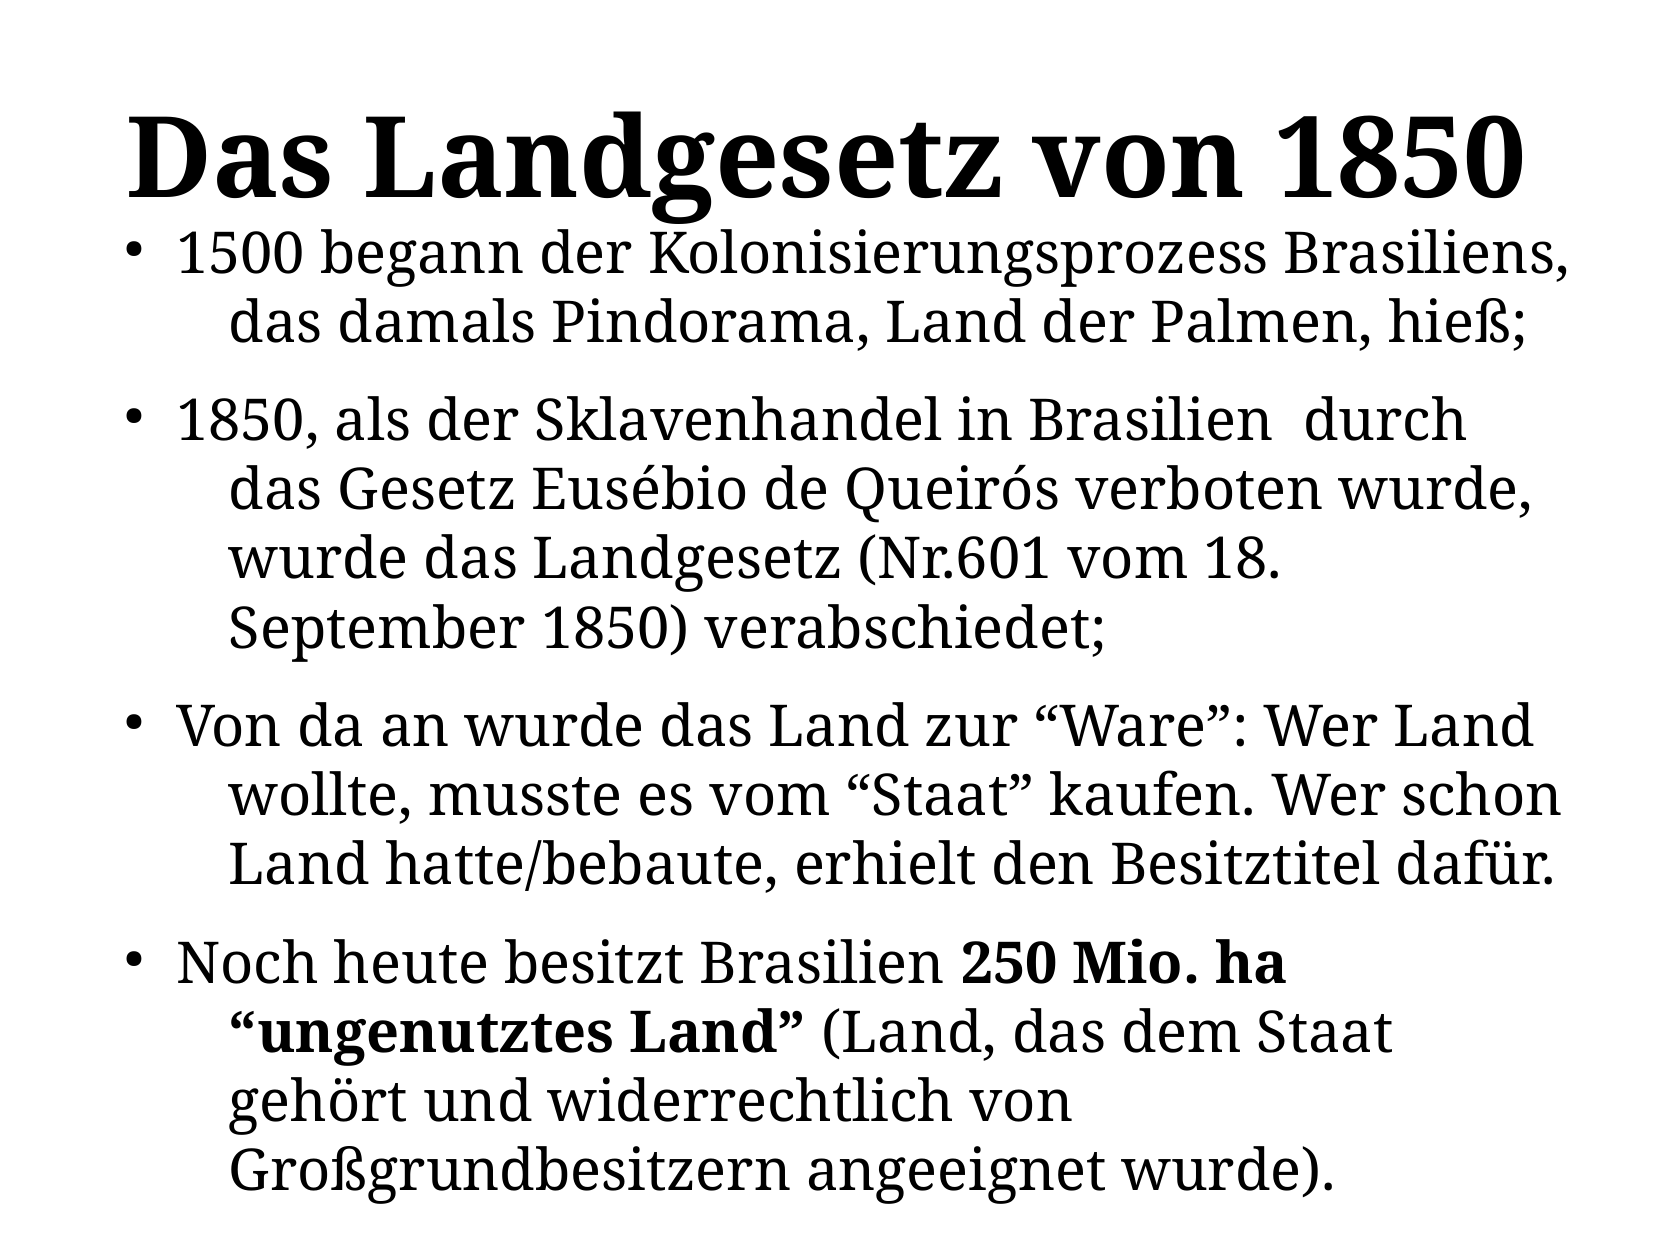

# Das Landgesetz von 1850
1500 begann der Kolonisierungsprozess Brasiliens, das damals Pindorama, Land der Palmen, hieß;
1850, als der Sklavenhandel in Brasilien durch das Gesetz Eusébio de Queirós verboten wurde, wurde das Landgesetz (Nr.601 vom 18. September 1850) verabschiedet;
Von da an wurde das Land zur “Ware”: Wer Land wollte, musste es vom “Staat” kaufen. Wer schon Land hatte/bebaute, erhielt den Besitztitel dafür.
Noch heute besitzt Brasilien 250 Mio. ha “ungenutztes Land” (Land, das dem Staat gehört und widerrechtlich von Großgrundbesitzern angeeignet wurde).